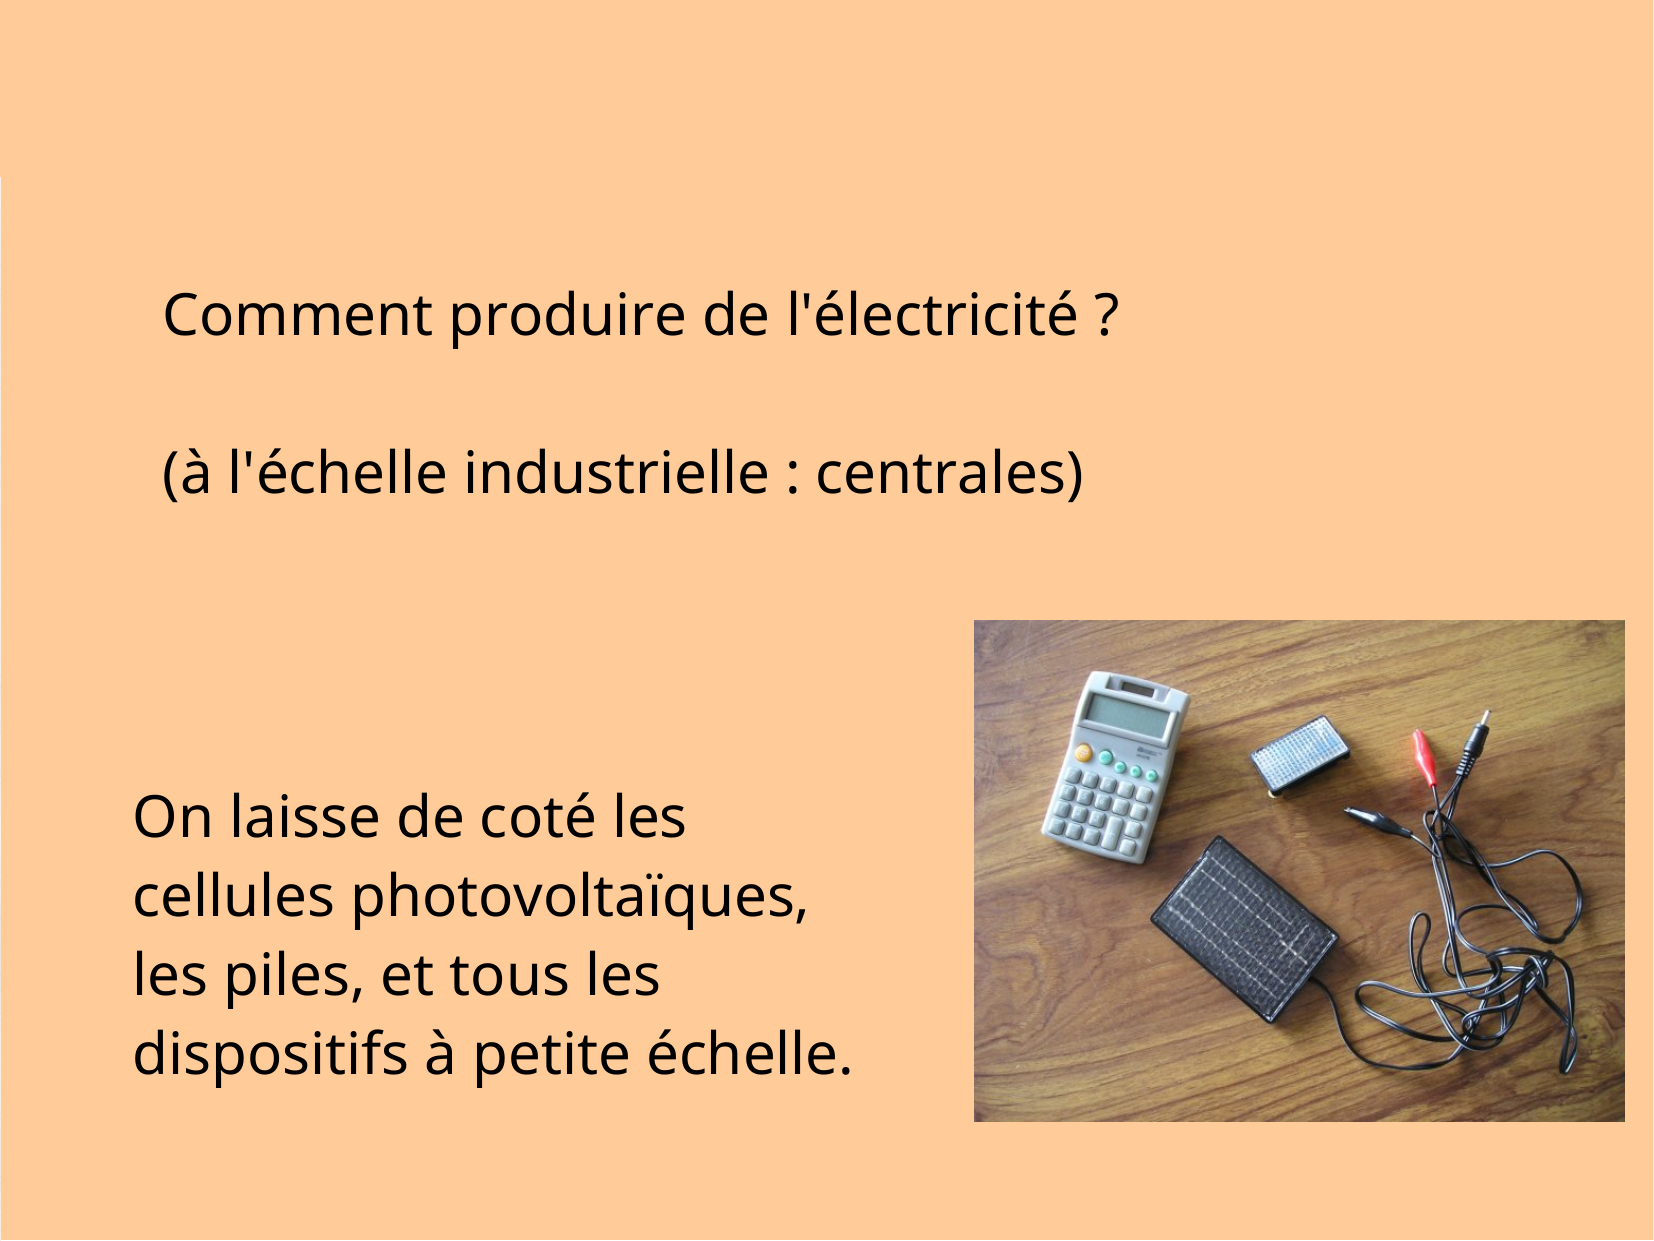

Comment produire de l'électricité ?
(à l'échelle industrielle : centrales)
On laisse de coté les cellules photovoltaïques, les piles, et tous les dispositifs à petite échelle.